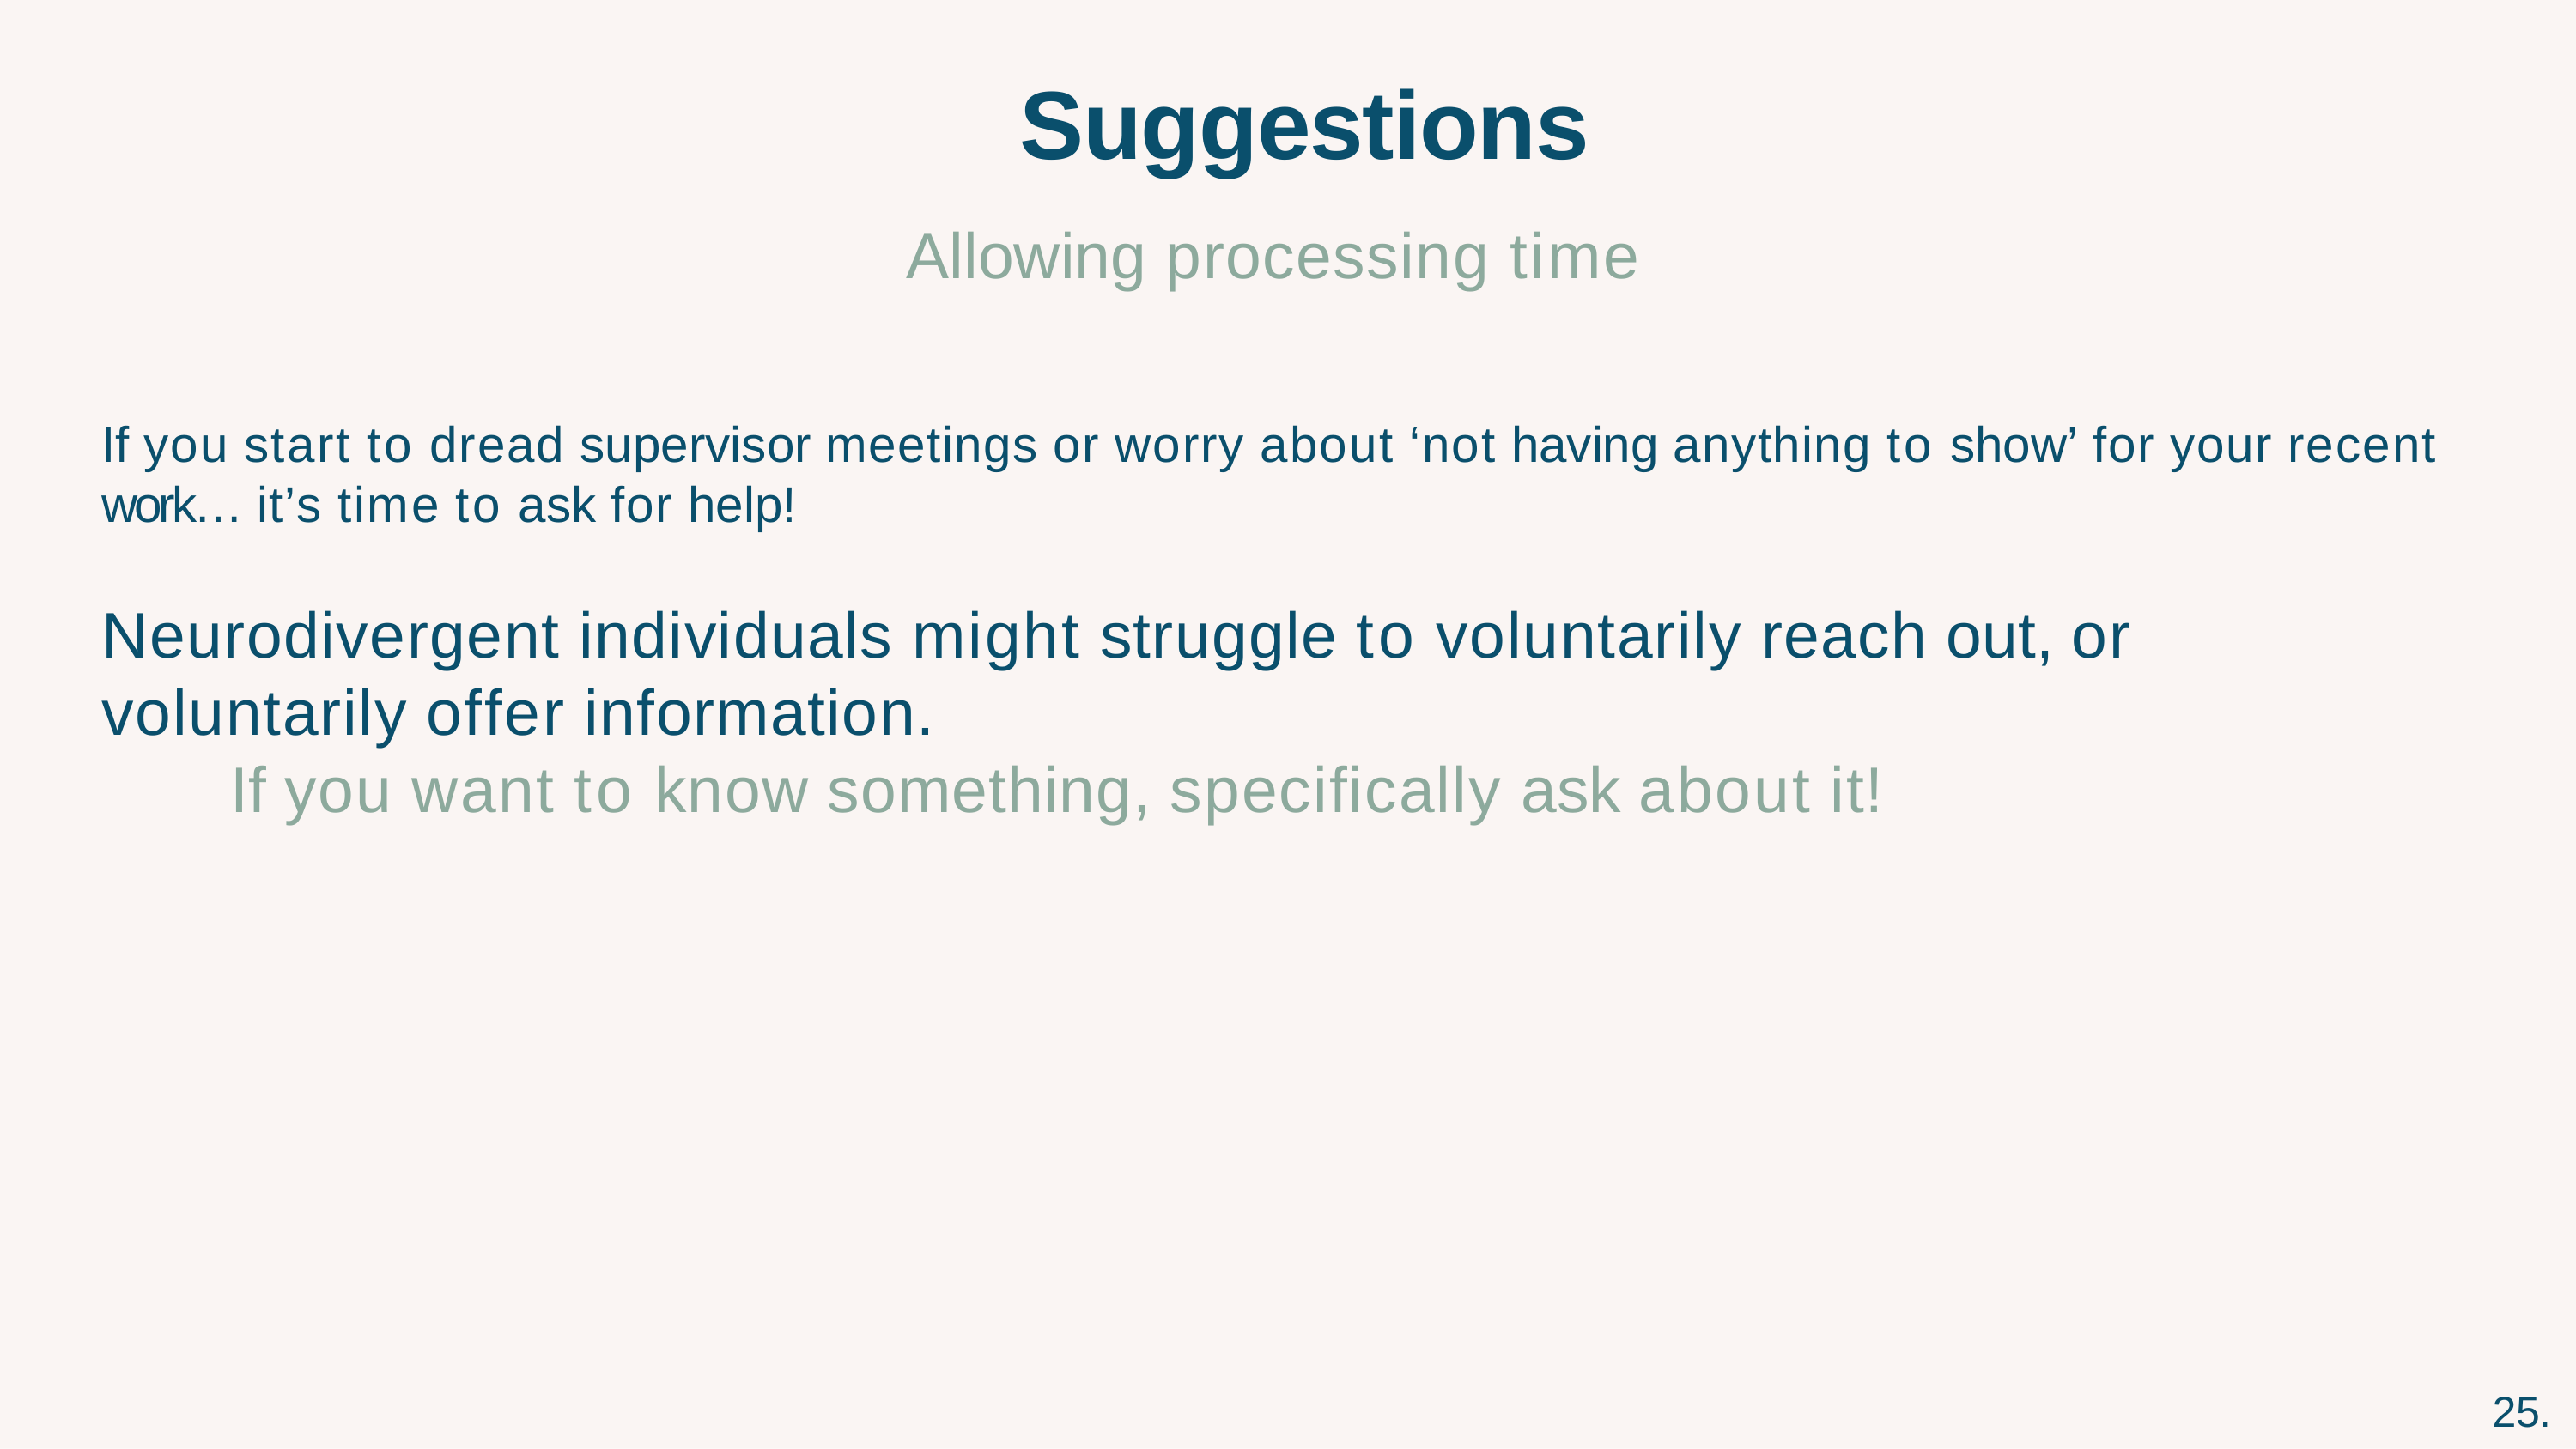

# Suggestions
Allowing processing time
If you start to dread supervisor meetings or worry about ‘not having anything to show’ for your recent work… it’s time to ask for help!
Neurodivergent individuals might struggle to voluntarily reach out, or voluntarily offer information.
If you want to know something, specifically ask about it!
25.